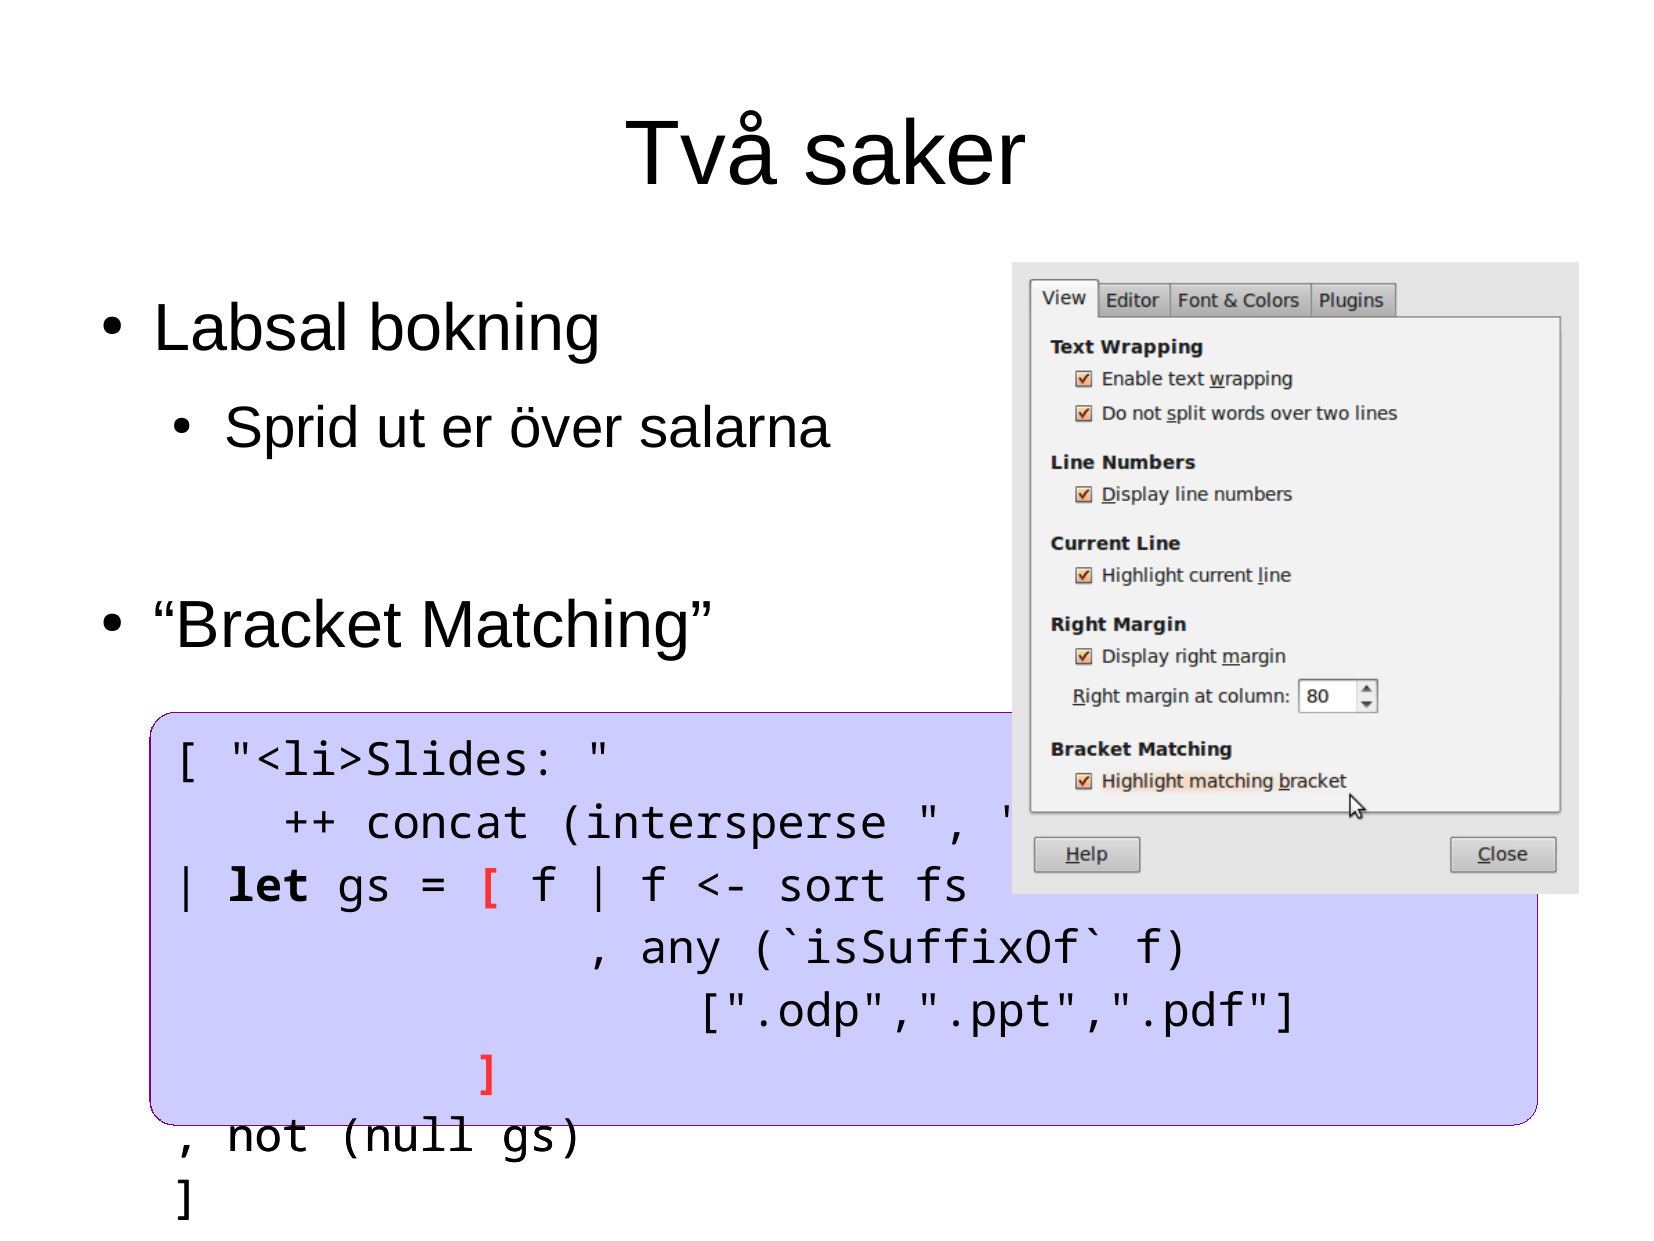

# Två saker
Labsal bokning
Sprid ut er över salarna
“Bracket Matching”
[ "<li>Slides: "
 ++ concat (intersperse ", " (map lnk gs))
| let gs = [ f | f <- sort fs
 , any (`isSuffixOf` f)
 [".odp",".ppt",".pdf"]
 ]
, not (null gs)
]
[ "<li>Slides: "
 ++ concat (intersperse ", " (map lnk gs))
| let gs = [ f | f <- sort fs
 , any (`isSuffixOf` f)
 [".odp",".ppt",".pdf"]
 ]
, not (null gs)
]